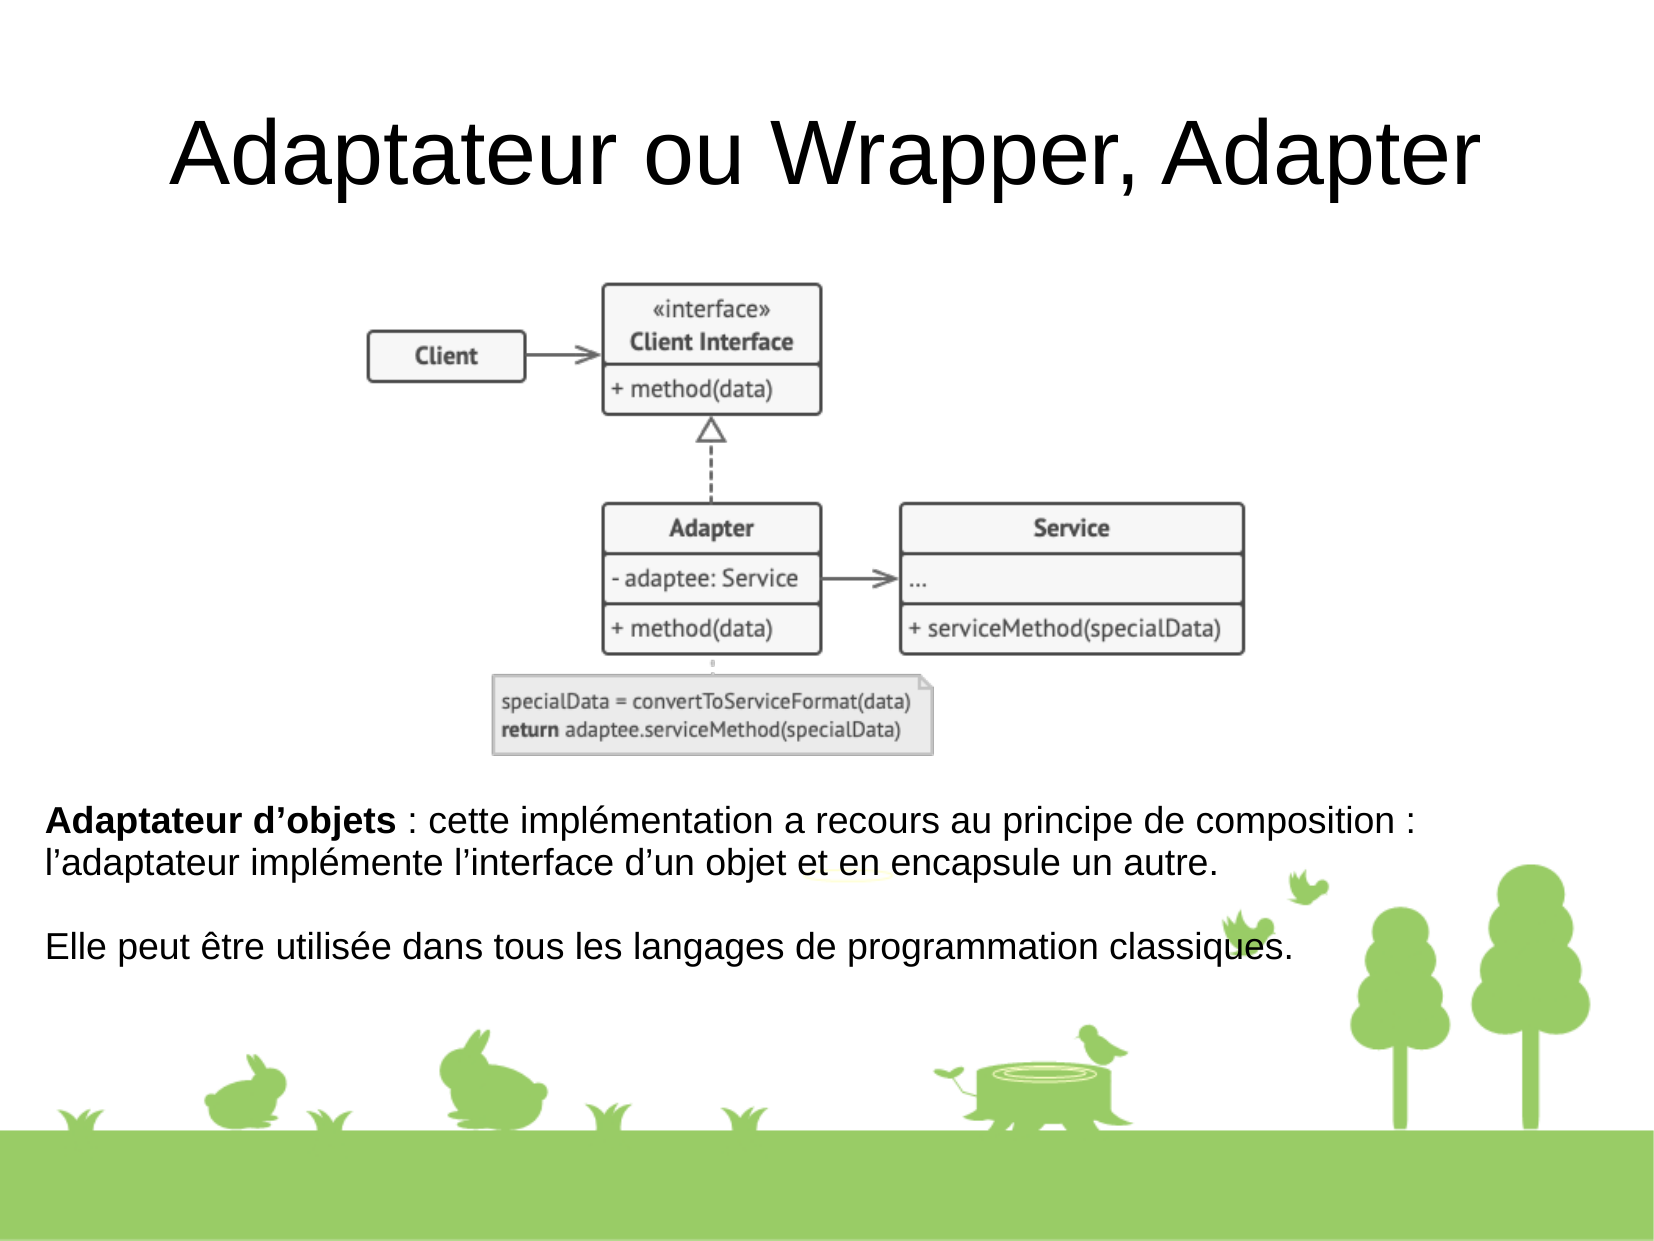

# Adaptateur ou Wrapper, Adapter
Adaptateur d’objets : cette implémentation a recours au principe de composition : l’adaptateur implémente l’interface d’un objet et en encapsule un autre.
Elle peut être utilisée dans tous les langages de programmation classiques.